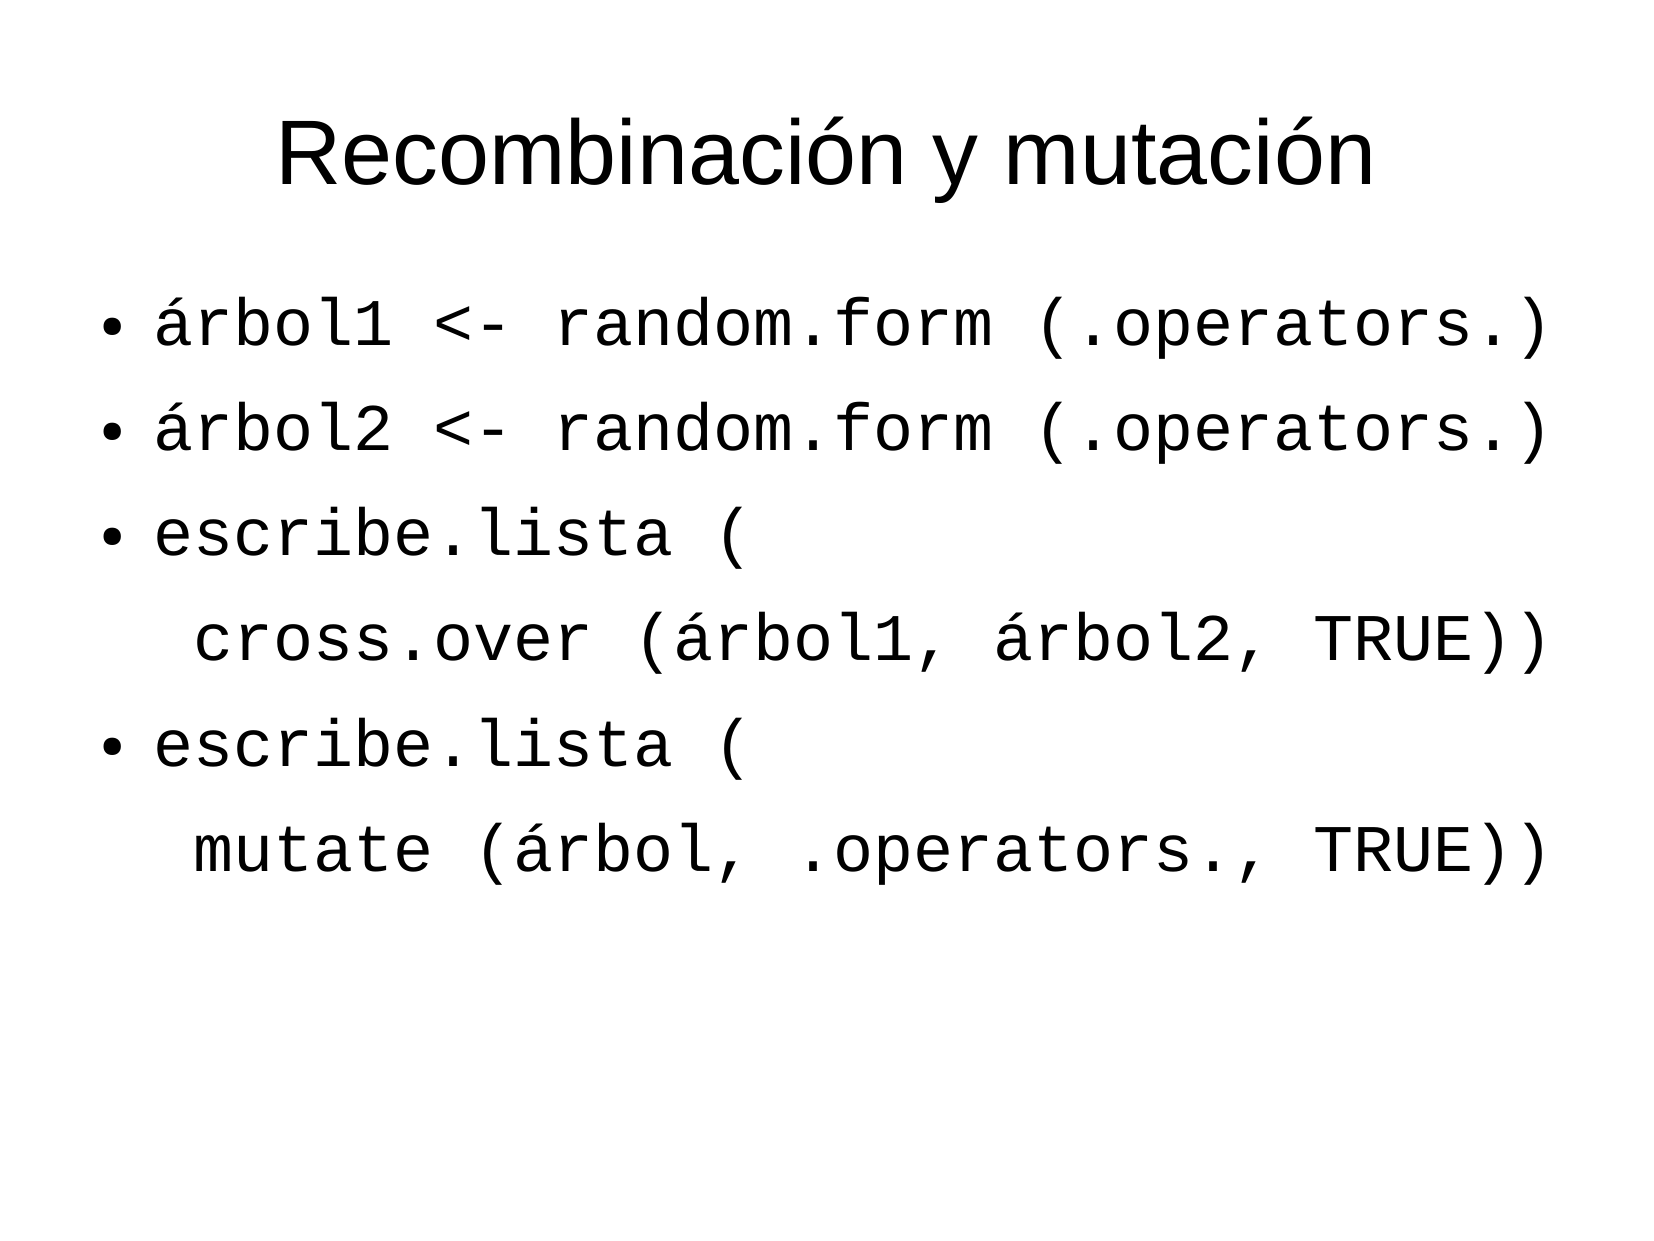

# Recombinación y mutación
árbol1 <- random.form (.operators.)
árbol2 <- random.form (.operators.)
escribe.lista (
 cross.over (árbol1, árbol2, TRUE))
escribe.lista (
 mutate (árbol, .operators., TRUE))